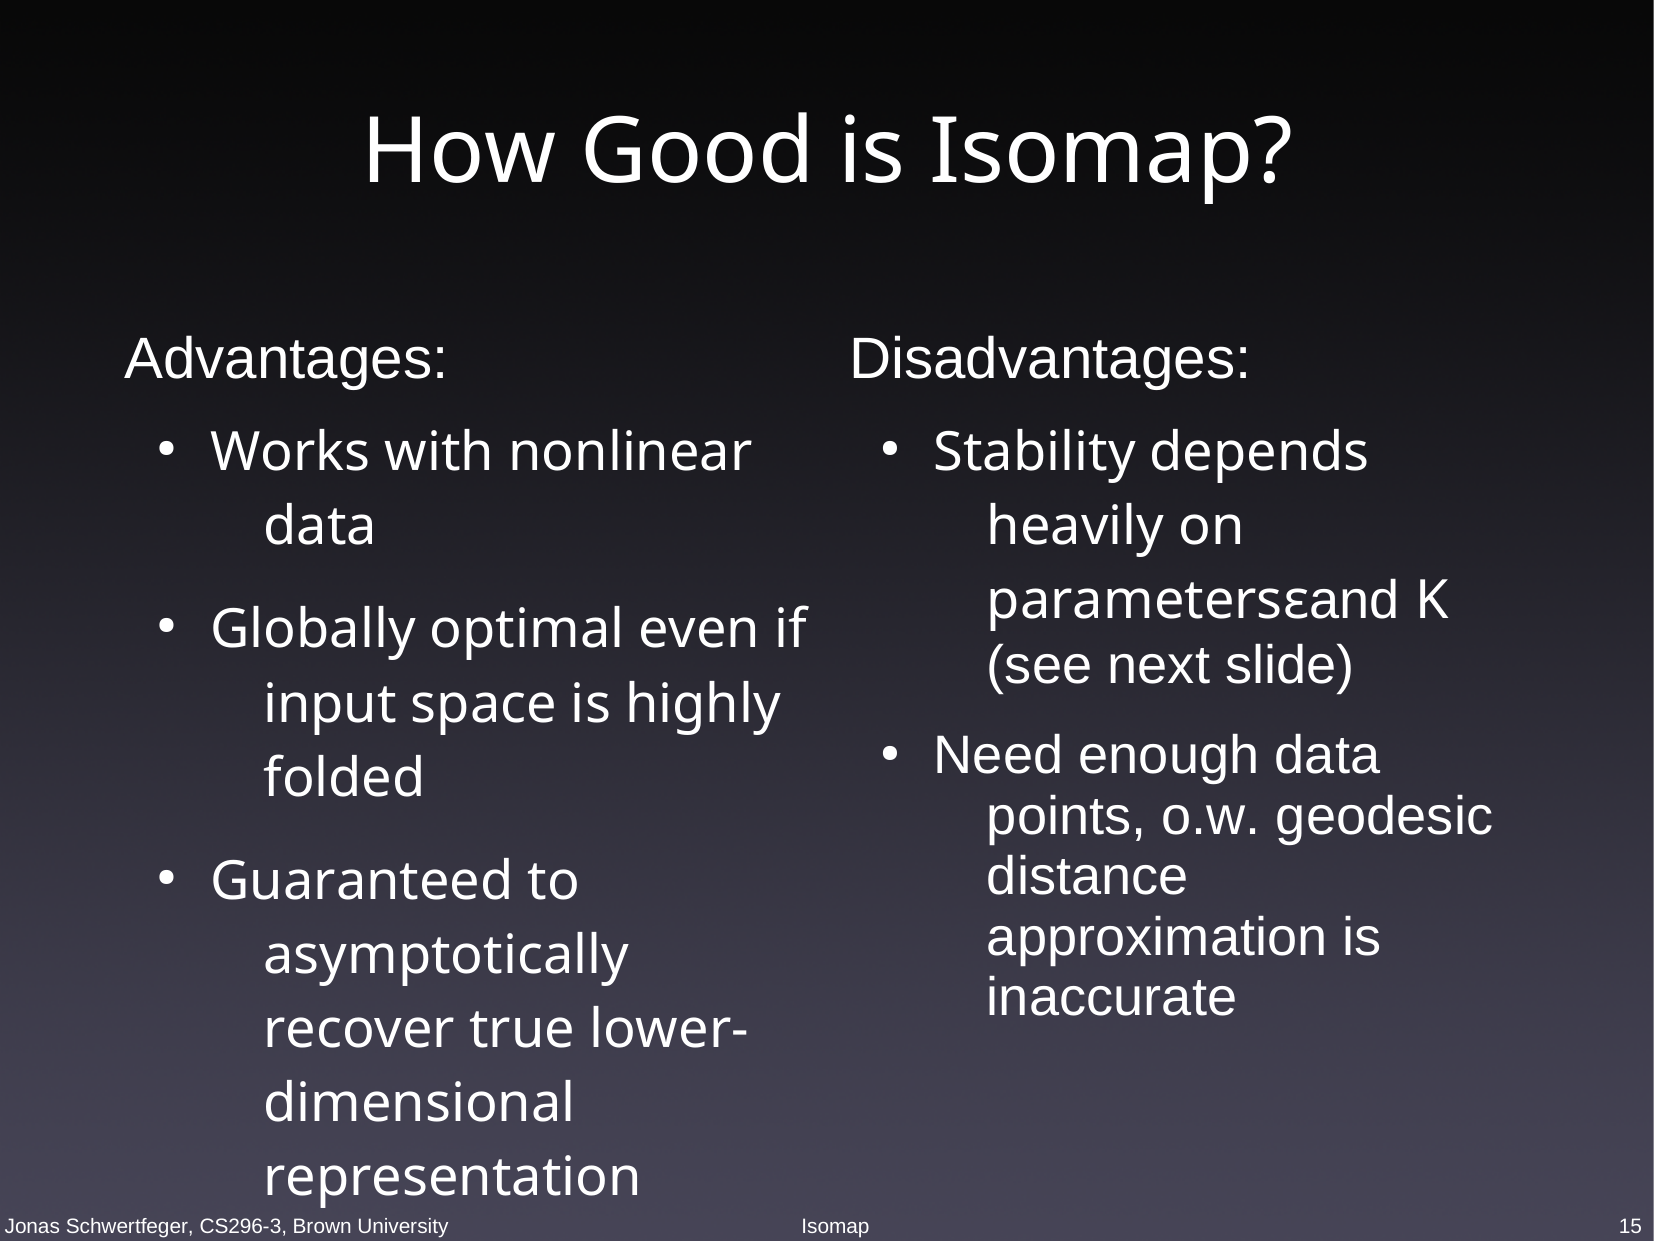

# How Good is Isomap?
Advantages:
Disadvantages:
Works with nonlinear data
Globally optimal even if input space is highly folded
Guaranteed to asymptotically recover true lower-dimensional representation
Stability depends heavily on parametersεand K (see next slide)
Need enough data points, o.w. geodesic distance approximation is inaccurate